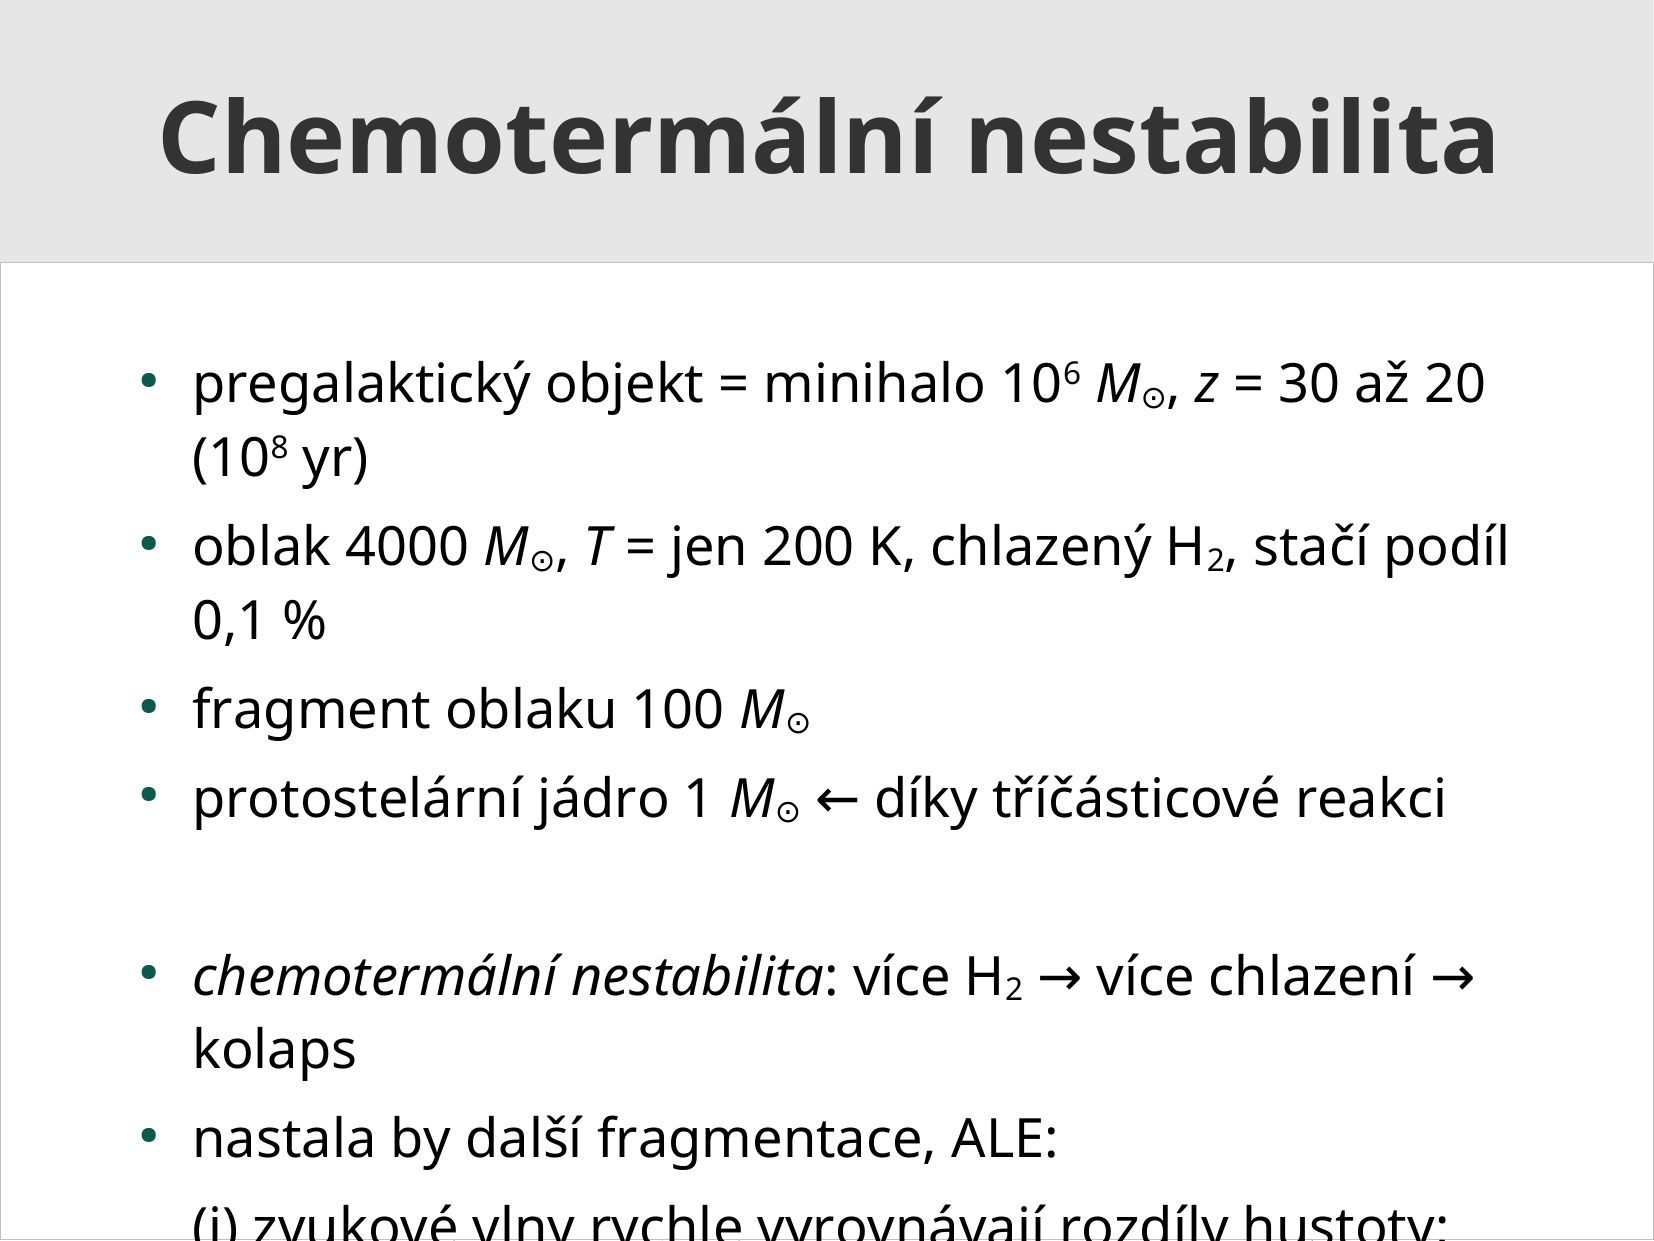

# Chemotermální nestabilita
pregalaktický objekt = minihalo 106 M⊙, z = 30 až 20 (108 yr)
oblak 4000 M⊙, T = jen 200 K, chlazený H2, stačí podíl 0,1 %
fragment oblaku 100 M⊙
protostelární jádro 1 M⊙ ← díky tříčásticové reakci
chemotermální nestabilita: více H2 → více chlazení → kolaps
nastala by další fragmentace, ALE:
(i) zvukové vlny rychle vyrovnávají rozdíly hustoty;
(ii) husté, opticky tlusté prostředí zabrání ochlazování;
(iii) celé jádro se nakonec stane molekulární, není kde brát.